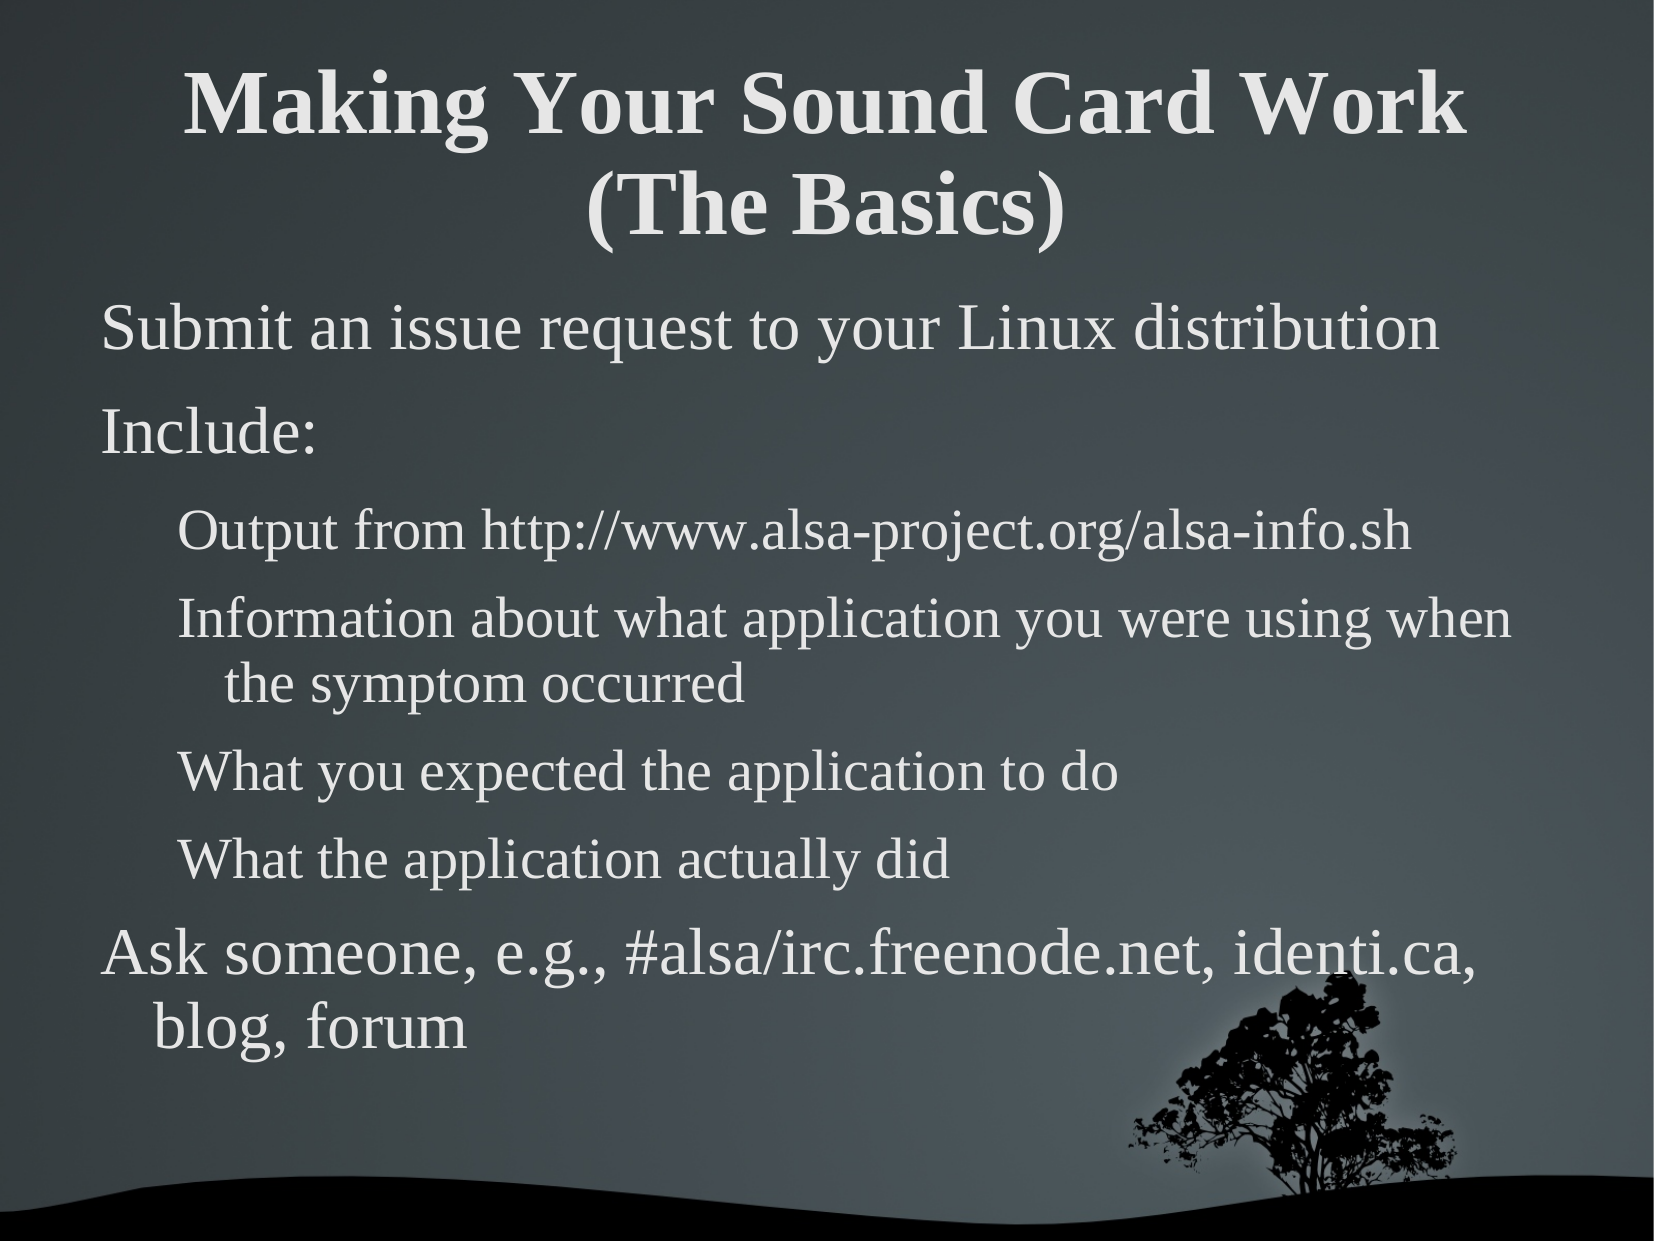

# Making Your Sound Card Work (The Basics)
Submit an issue request to your Linux distribution
Include:
Output from http://www.alsa-project.org/alsa-info.sh
Information about what application you were using when the symptom occurred
What you expected the application to do
What the application actually did
Ask someone, e.g., #alsa/irc.freenode.net, identi.ca, blog, forum